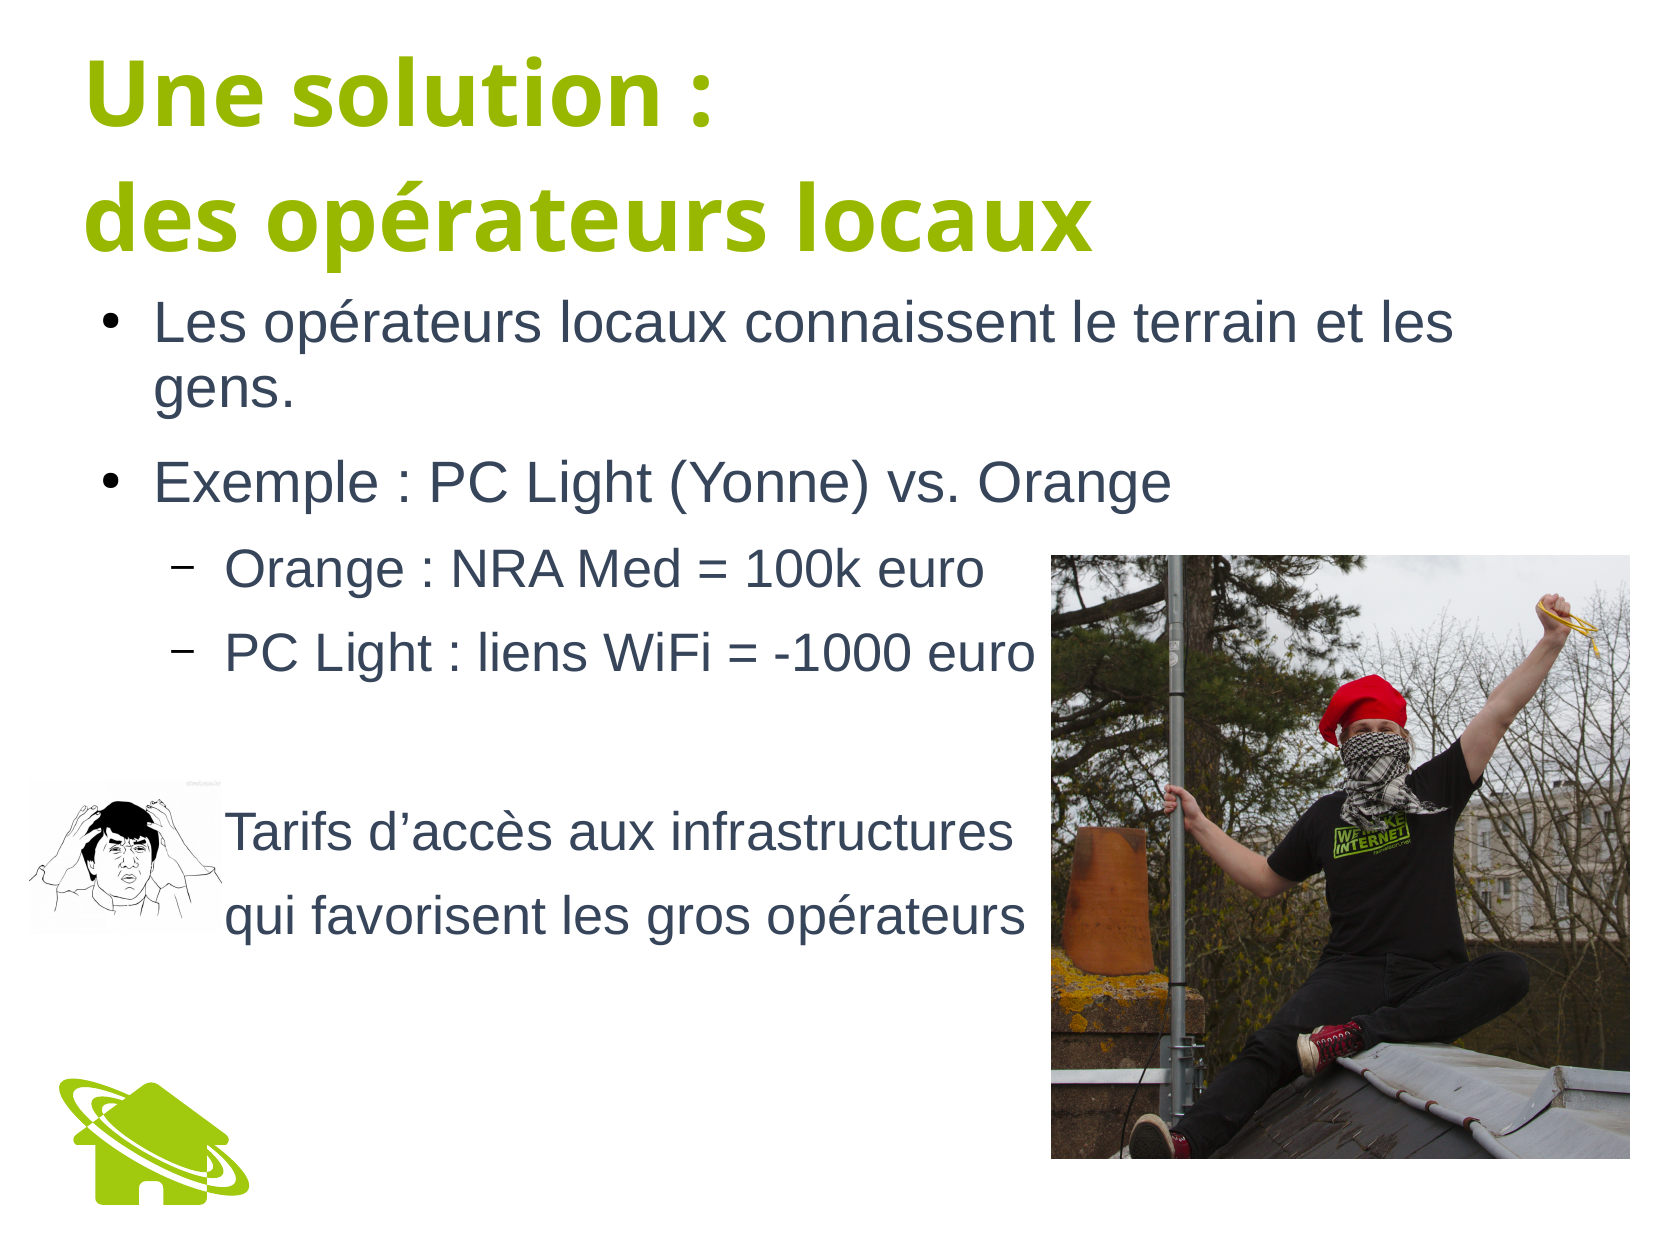

# Une solution : des opérateurs locaux
Les opérateurs locaux connaissent le terrain et les gens.
Exemple : PC Light (Yonne) vs. Orange
Orange : NRA Med = 100k euro
PC Light : liens WiFi = -1000 euro
Tarifs d’accès aux infrastructures
qui favorisent les gros opérateurs
5